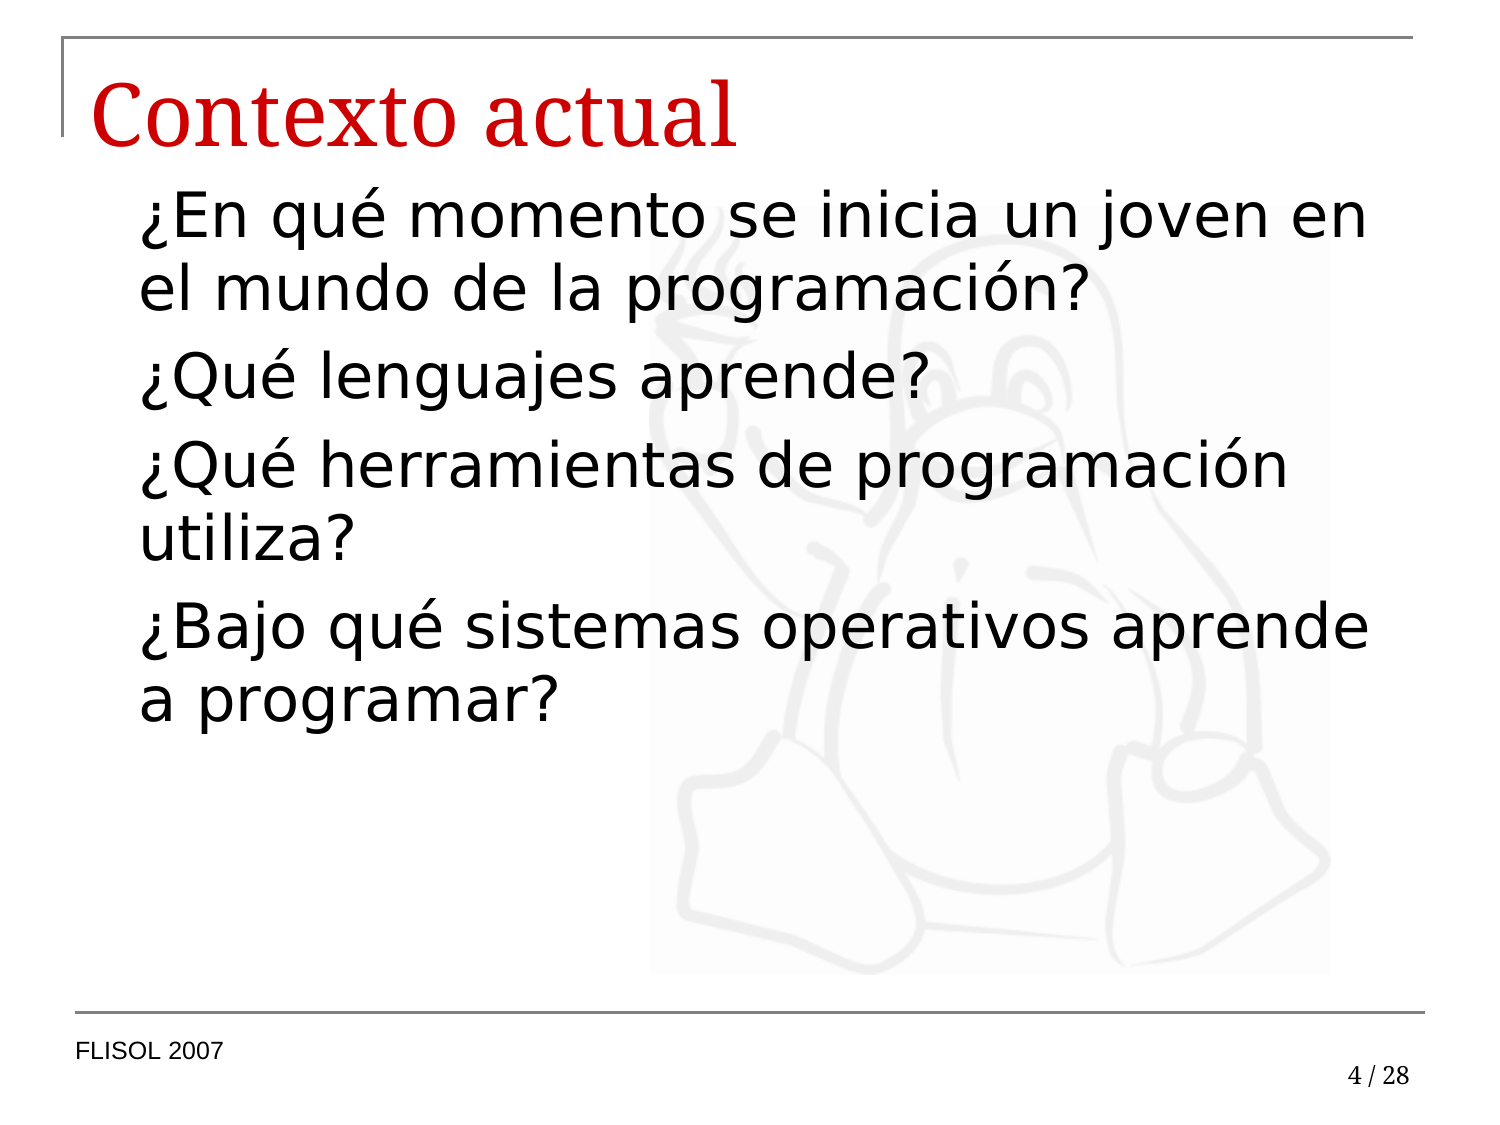

# Contexto actual
¿En qué momento se inicia un joven en el mundo de la programación?
¿Qué lenguajes aprende?
¿Qué herramientas de programación utiliza?
¿Bajo qué sistemas operativos aprende a programar?
4
COMPETISOFT